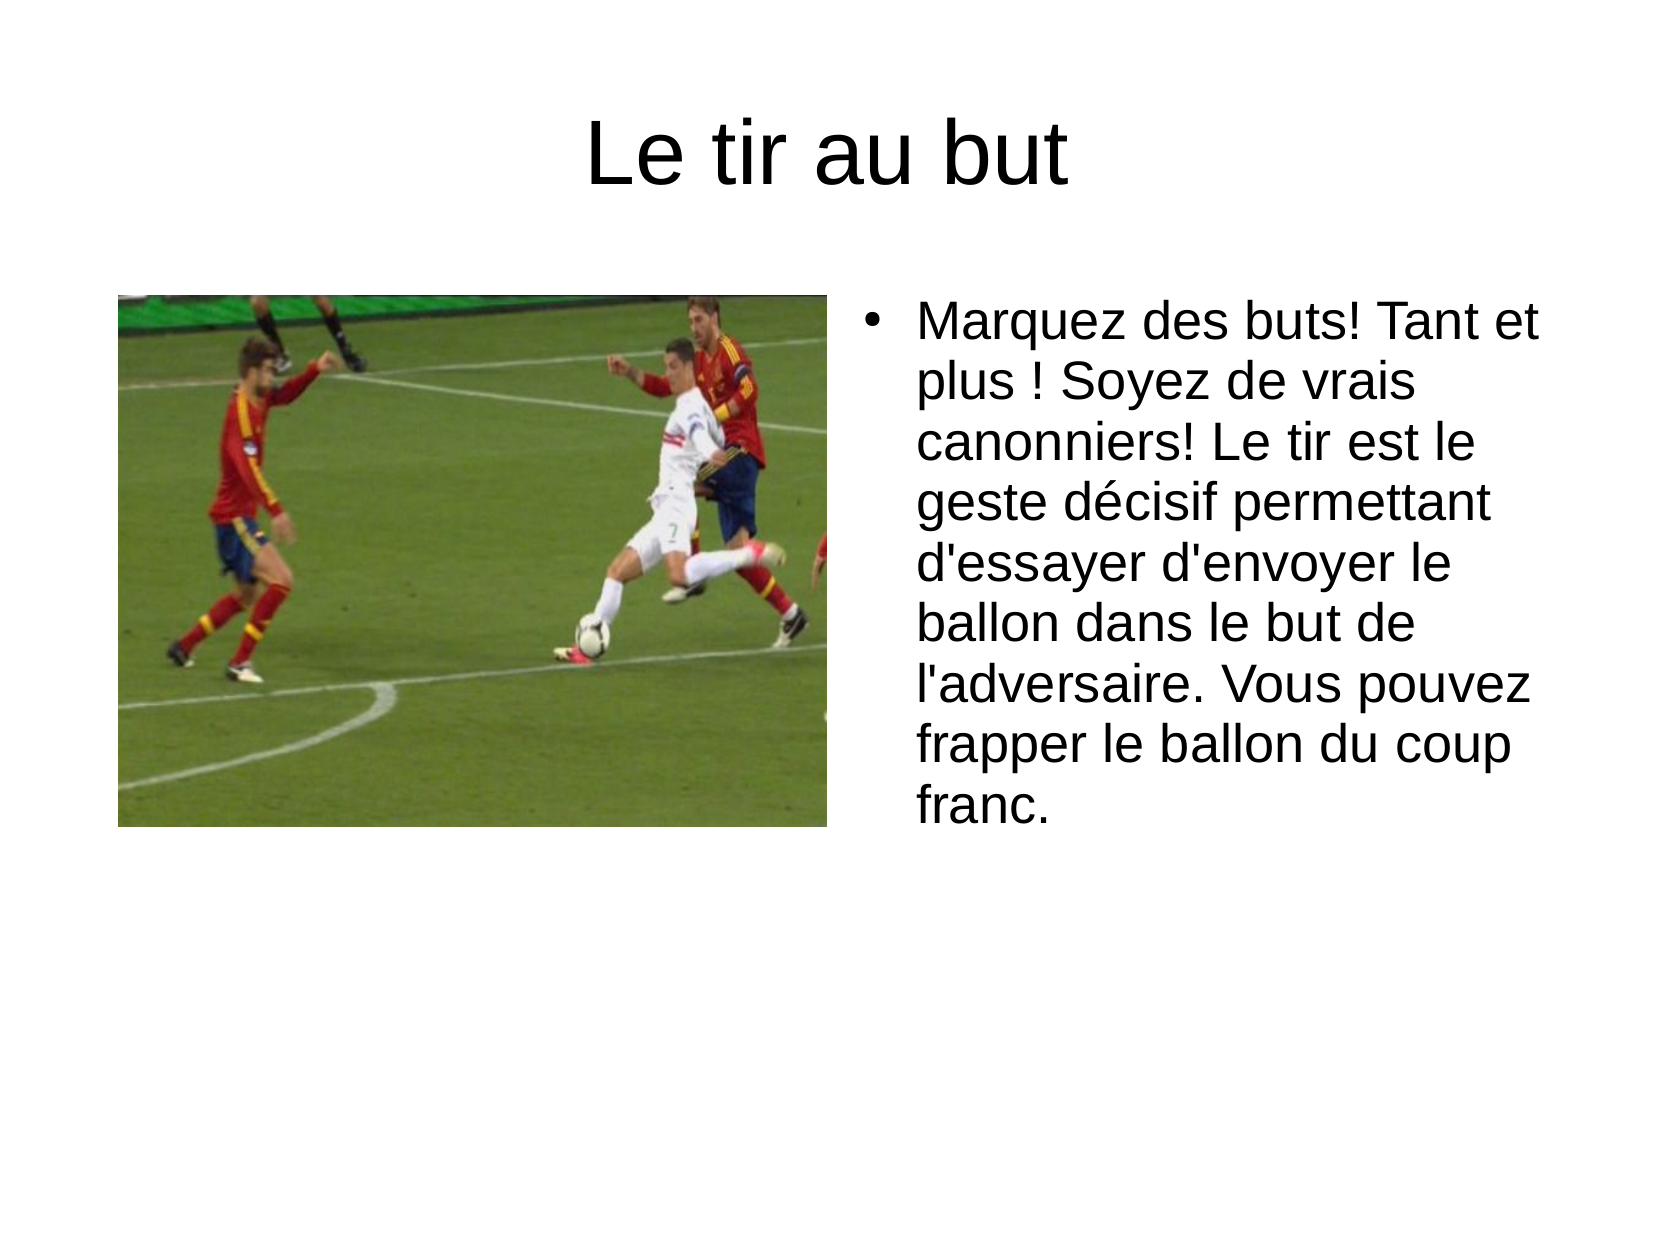

# Le tir au but
Marquez des buts! Tant et plus ! Soyez de vrais canonniers! Le tir est le geste décisif permettant d'essayer d'envoyer le ballon dans le but de l'adversaire. Vous pouvez frapper le ballon du coup franc.